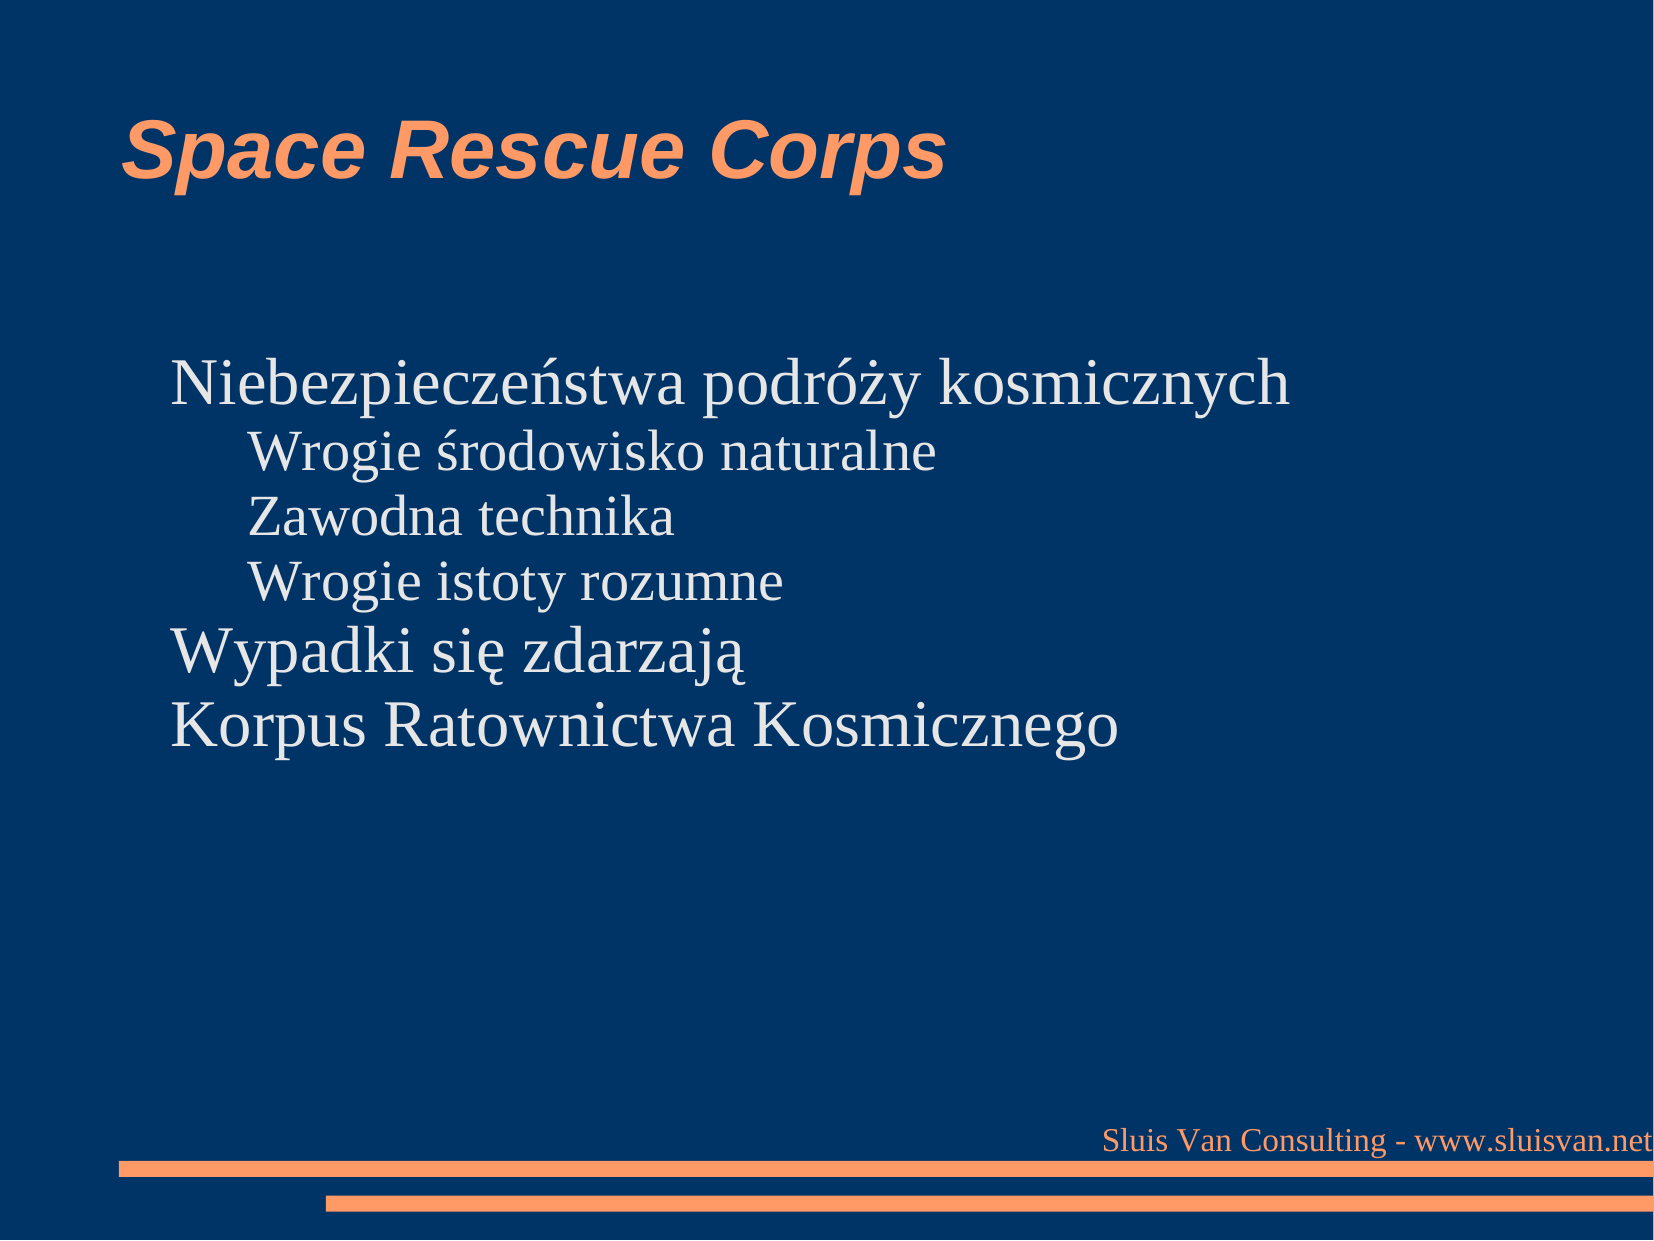

# Space Rescue Corps
Niebezpieczeństwa podróży kosmicznych
Wrogie środowisko naturalne
Zawodna technika
Wrogie istoty rozumne
Wypadki się zdarzają
Korpus Ratownictwa Kosmicznego
Sluis Van Consulting - www.sluisvan.net